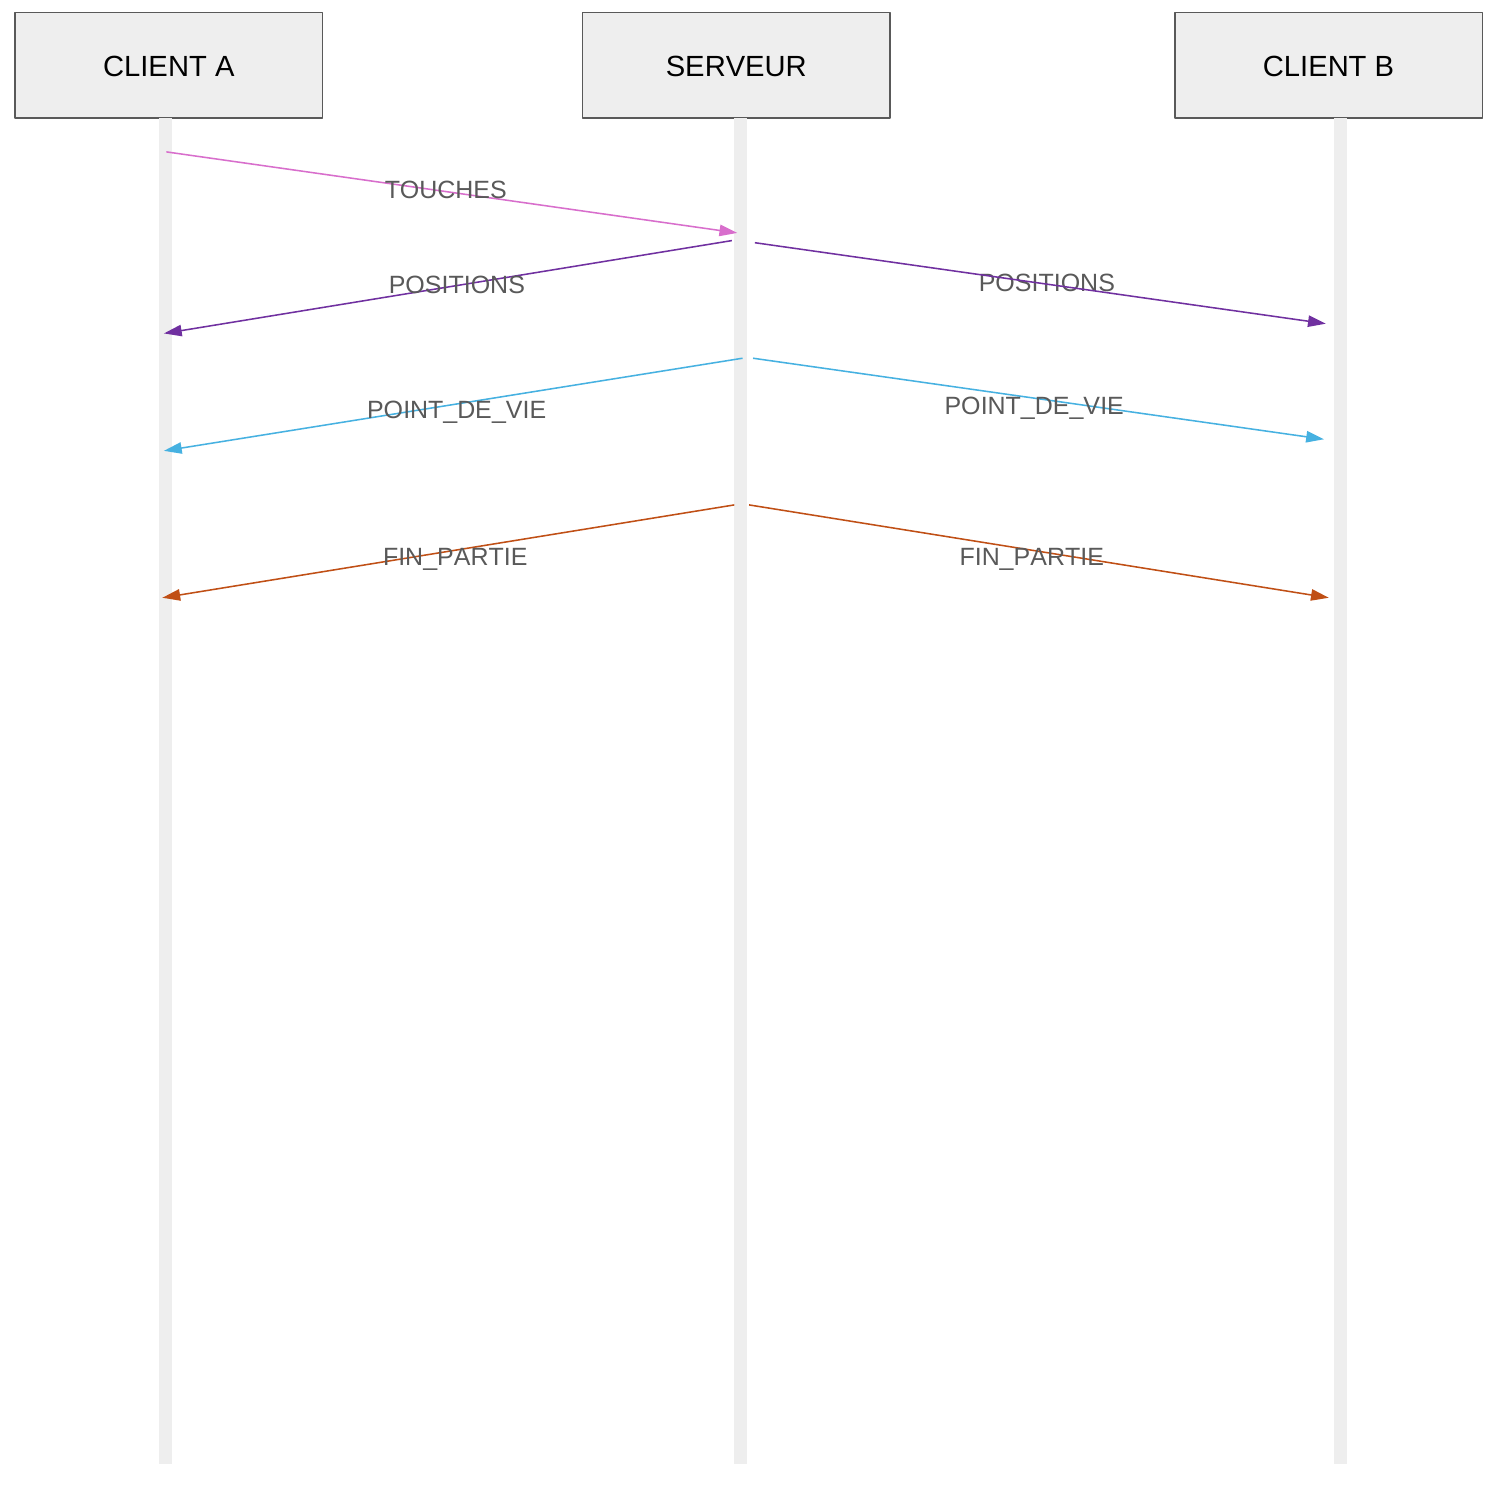

CLIENT A
SERVEUR
CLIENT B
TOUCHES
POSITIONS
POSITIONS
POINT_DE_VIE
POINT_DE_VIE
FIN_PARTIE
FIN_PARTIE